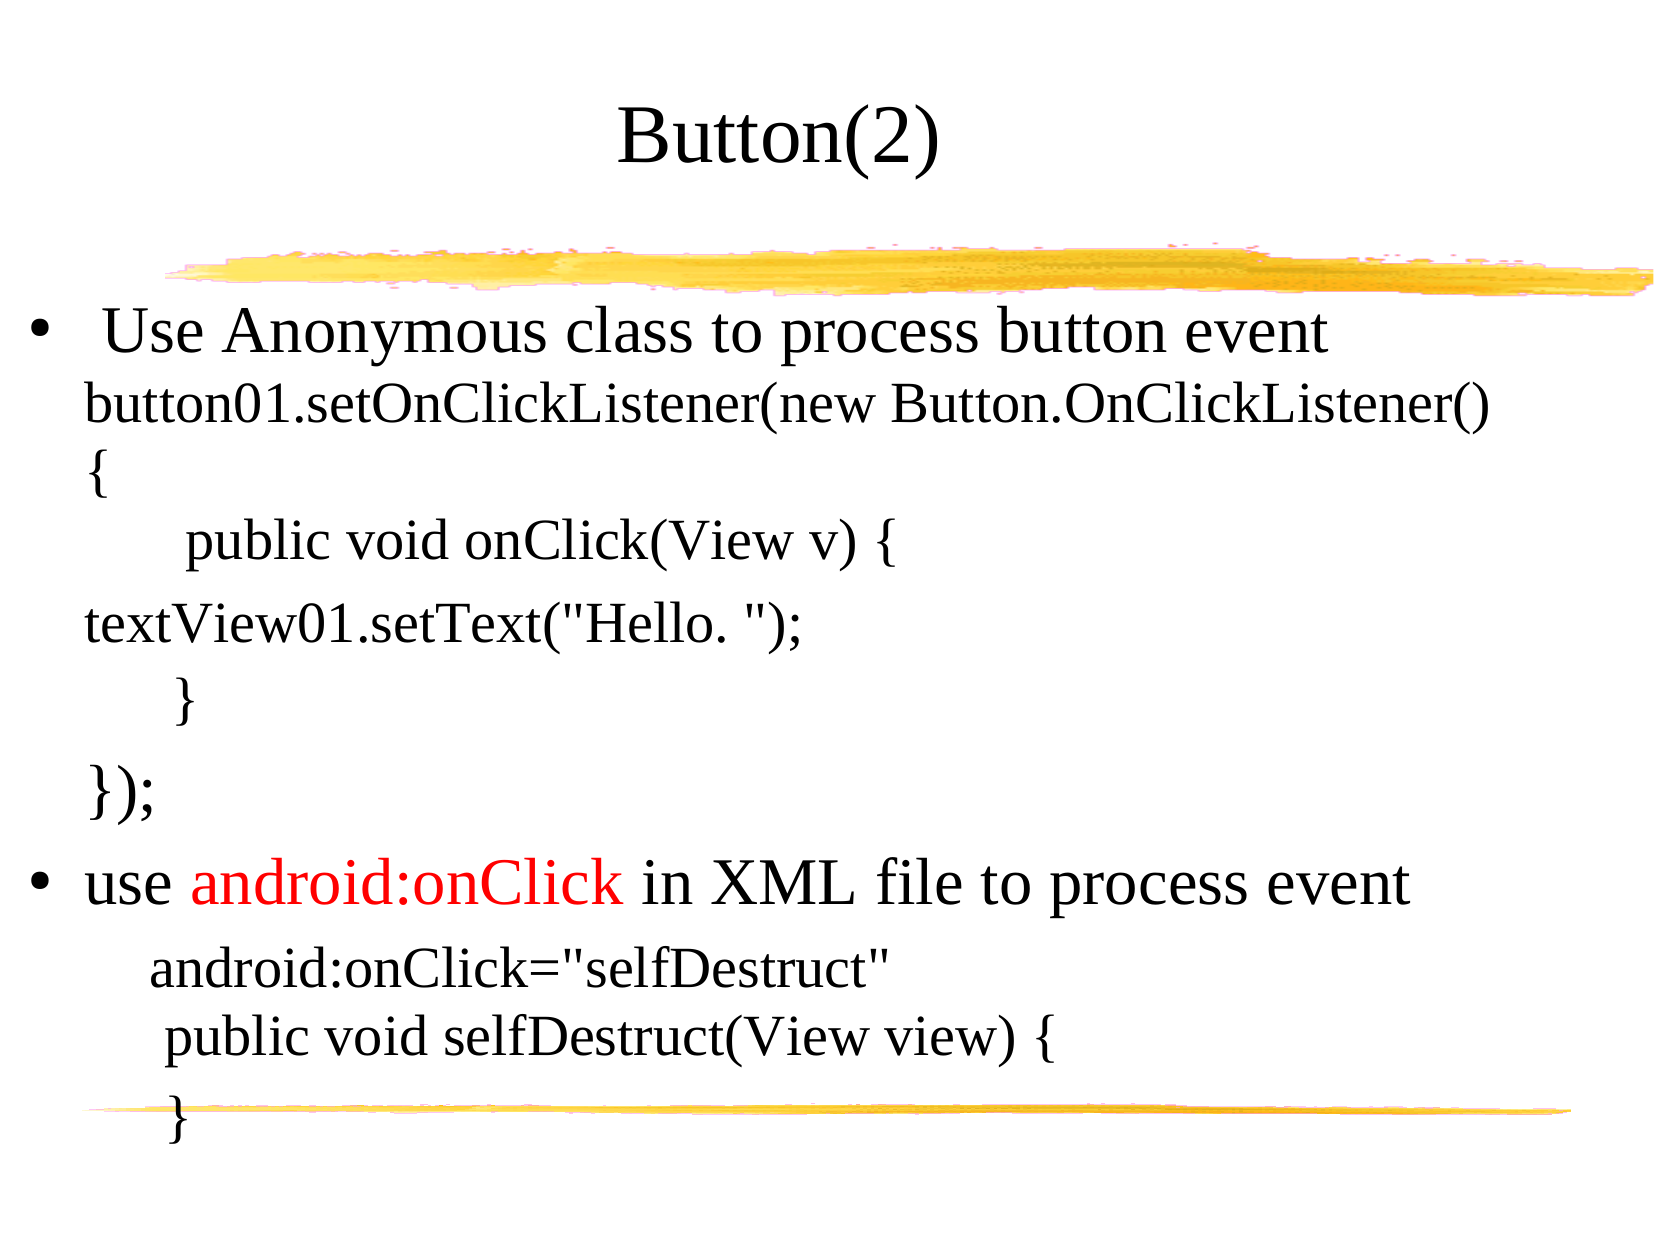

# Button(2)
 Use Anonymous class to process button event
button01.setOnClickListener(new Button.OnClickListener(){
 public void onClick(View v) {
textView01.setText("Hello. ");
 }
});
use android:onClick in XML file to process event
android:onClick="selfDestruct"
 public void selfDestruct(View view) {
 }